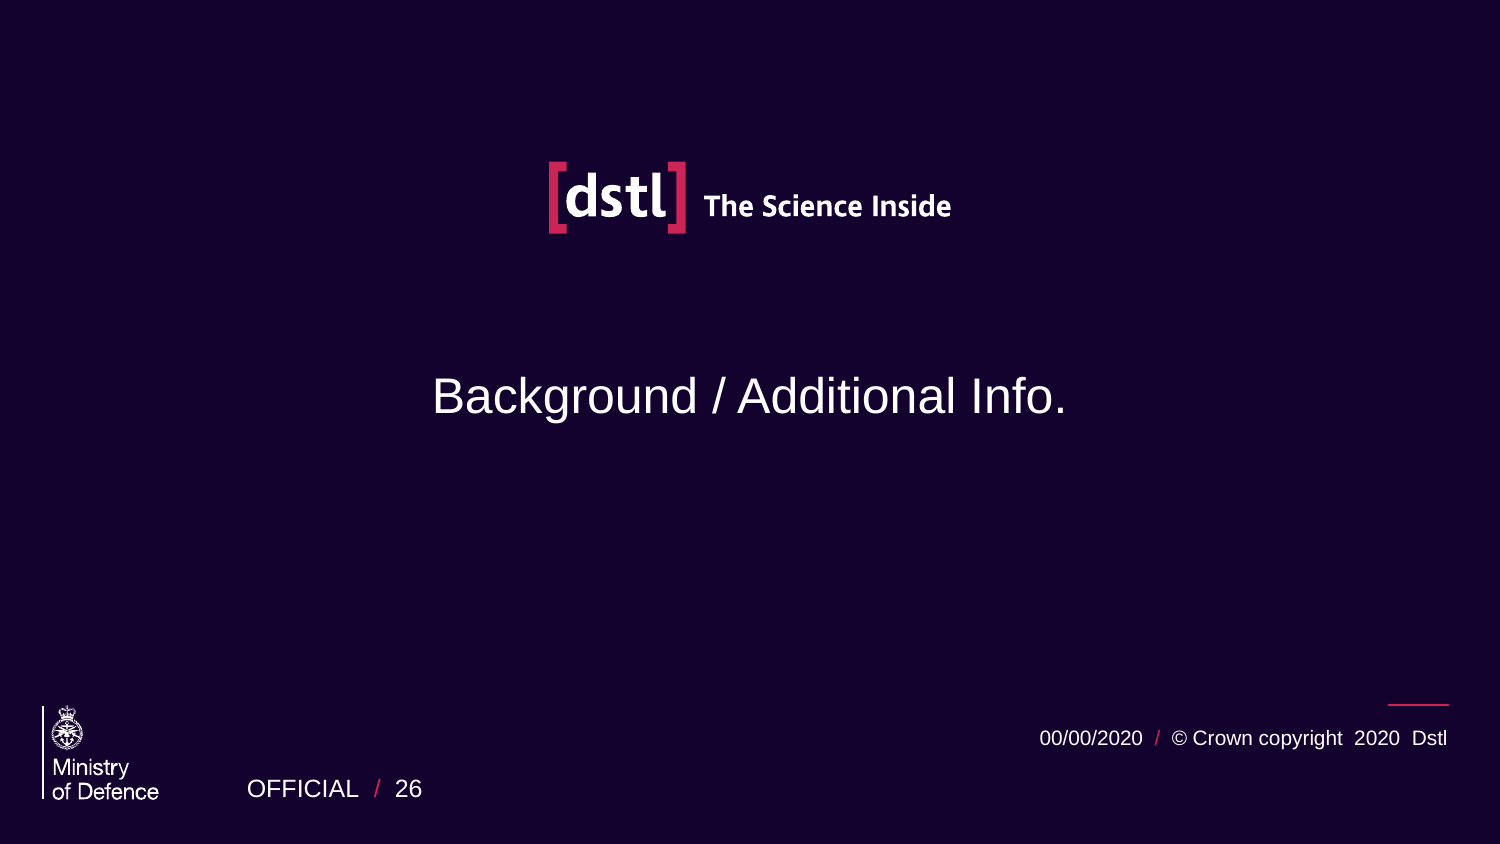

# Background / Additional Info.
OFFICIAL /